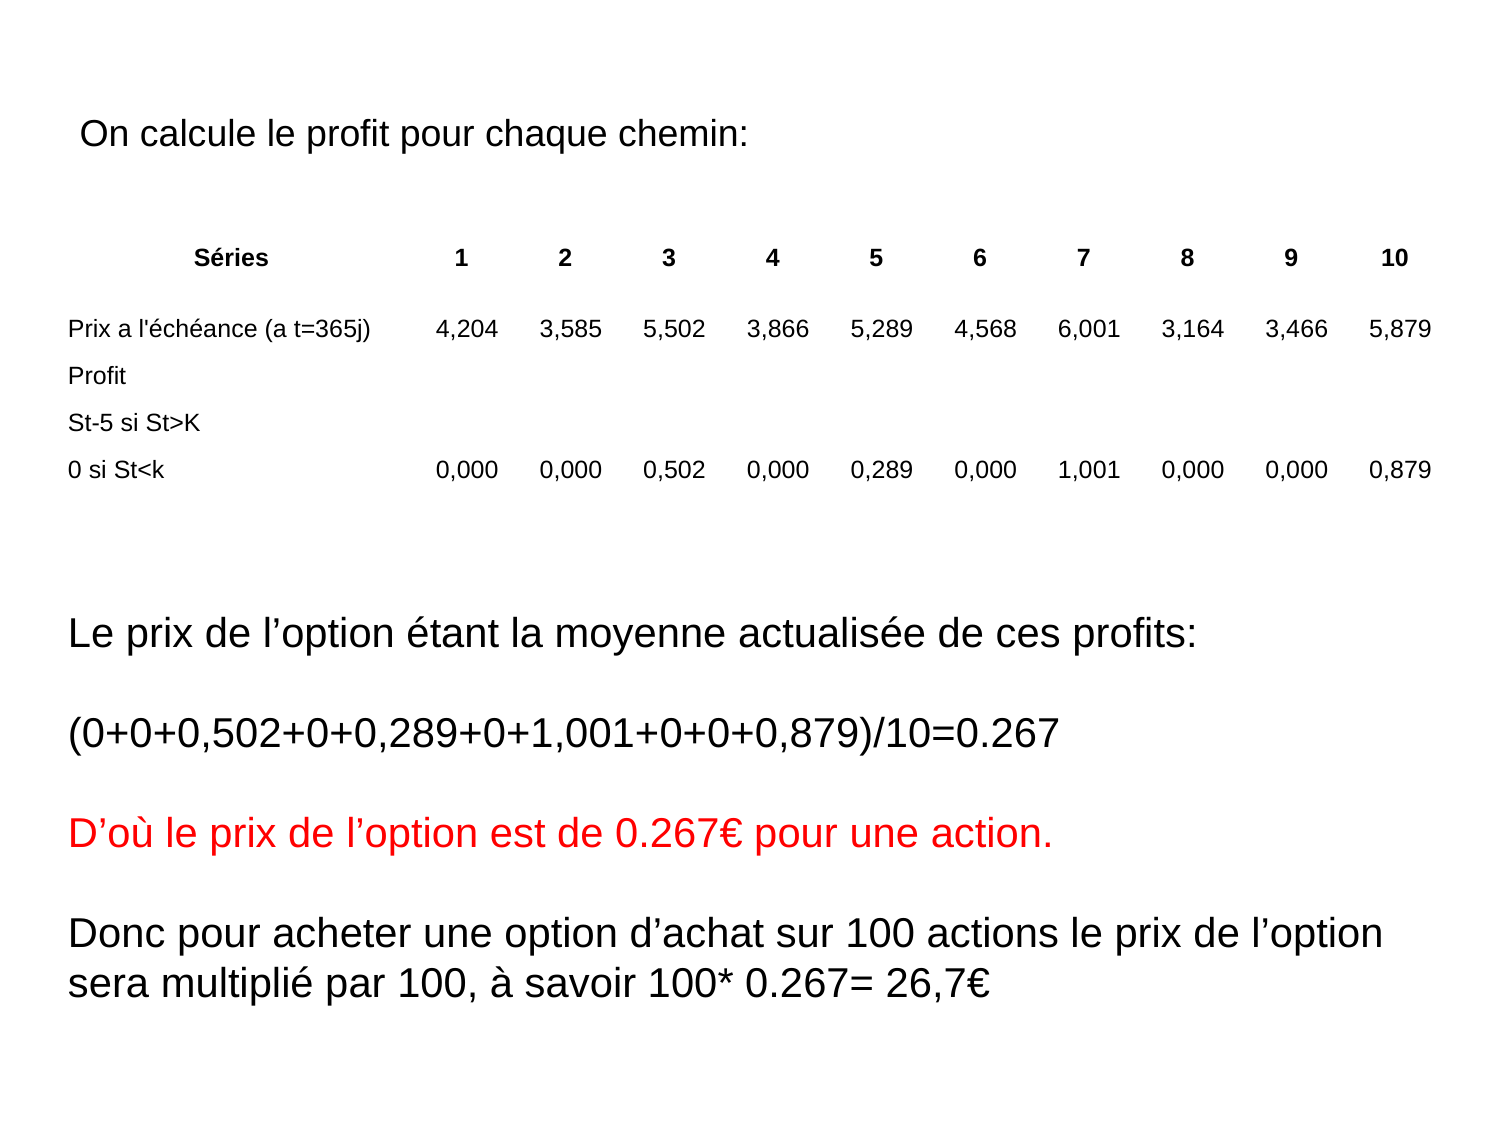

On calcule le profit pour chaque chemin:
| Séries | 1 | 2 | 3 | 4 | 5 | 6 | 7 | 8 | 9 | 10 |
| --- | --- | --- | --- | --- | --- | --- | --- | --- | --- | --- |
| Prix a l'échéance (a t=365j) | 4,204 | 3,585 | 5,502 | 3,866 | 5,289 | 4,568 | 6,001 | 3,164 | 3,466 | 5,879 |
| Profit | | | | | | | | | | |
| St-5 si St>K | | | | | | | | | | |
| 0 si St<k | 0,000 | 0,000 | 0,502 | 0,000 | 0,289 | 0,000 | 1,001 | 0,000 | 0,000 | 0,879 |
Le prix de l’option étant la moyenne actualisée de ces profits:
(0+0+0,502+0+0,289+0+1,001+0+0+0,879)/10=0.267
D’où le prix de l’option est de 0.267€ pour une action.
Donc pour acheter une option d’achat sur 100 actions le prix de l’option
sera multiplié par 100, à savoir 100* 0.267= 26,7€